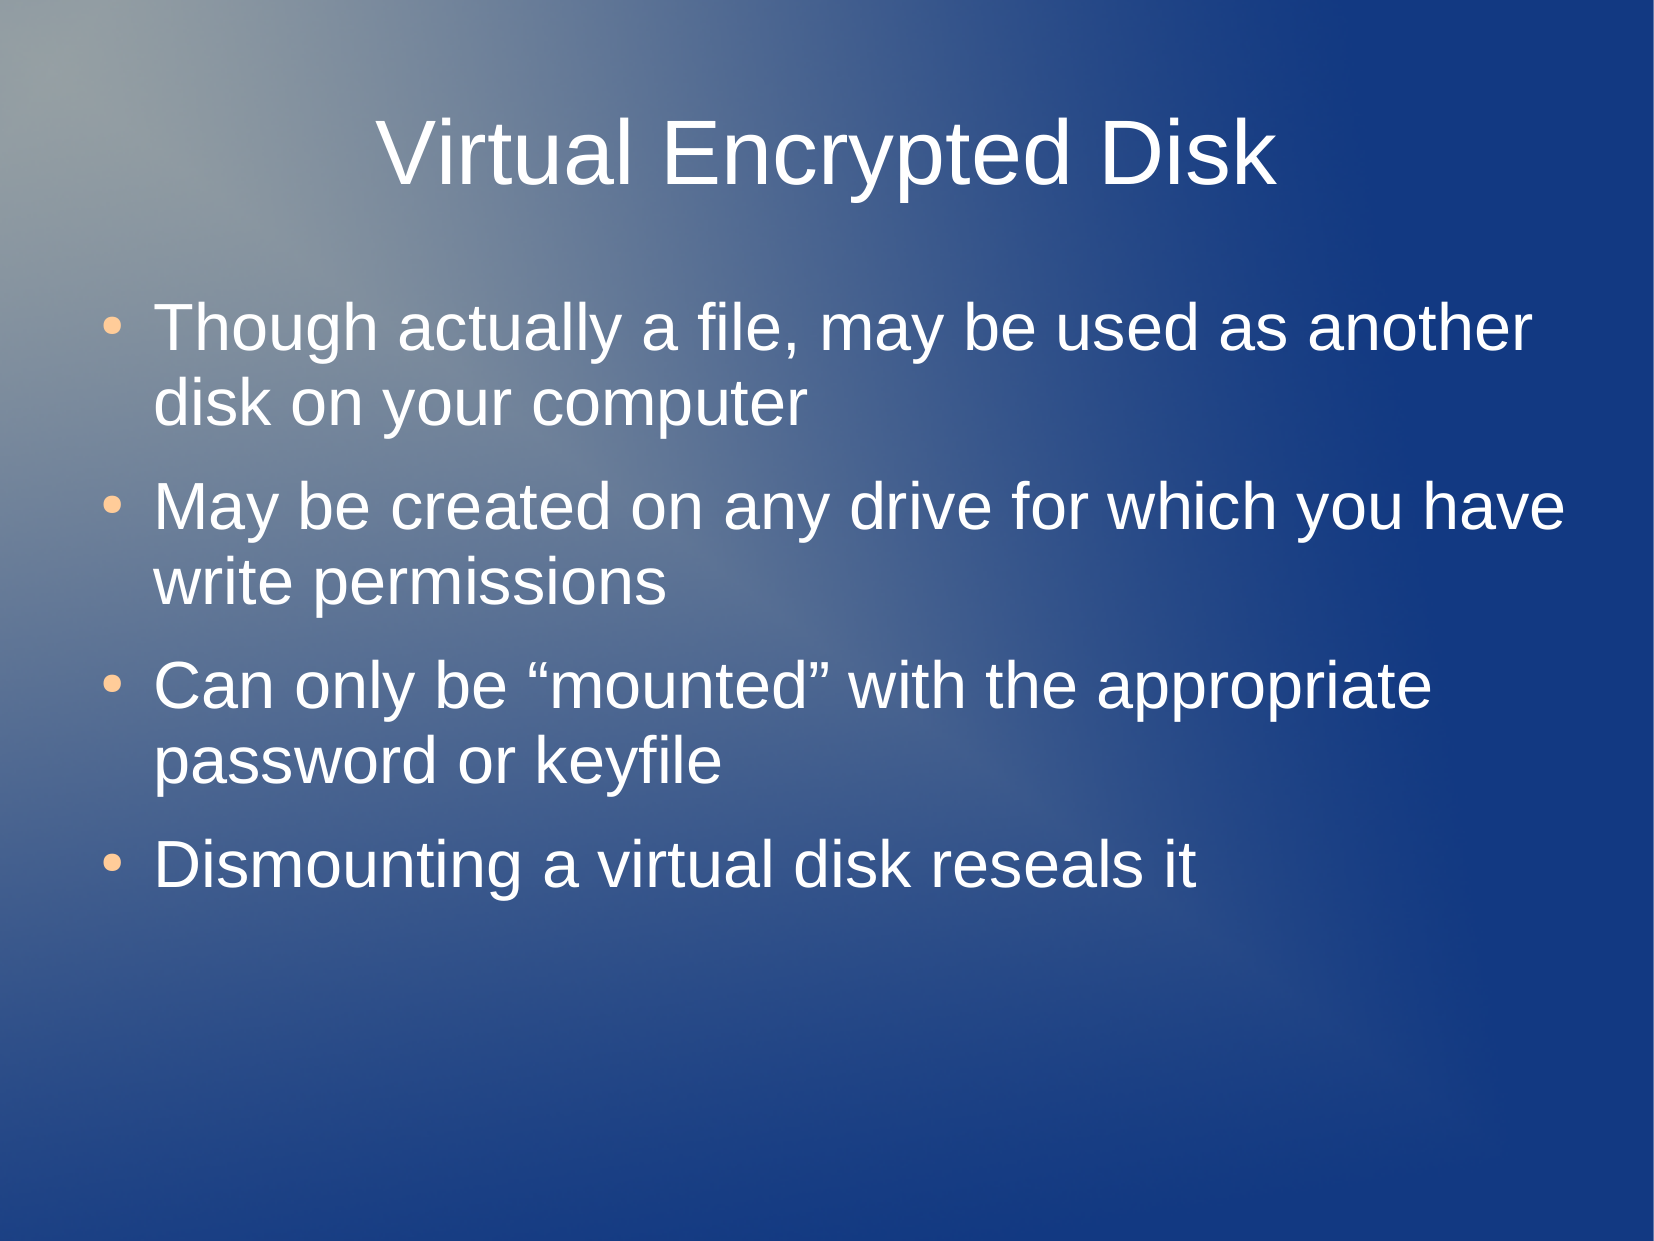

# Virtual Encrypted Disk
Though actually a file, may be used as another disk on your computer
May be created on any drive for which you have write permissions
Can only be “mounted” with the appropriate password or keyfile
Dismounting a virtual disk reseals it